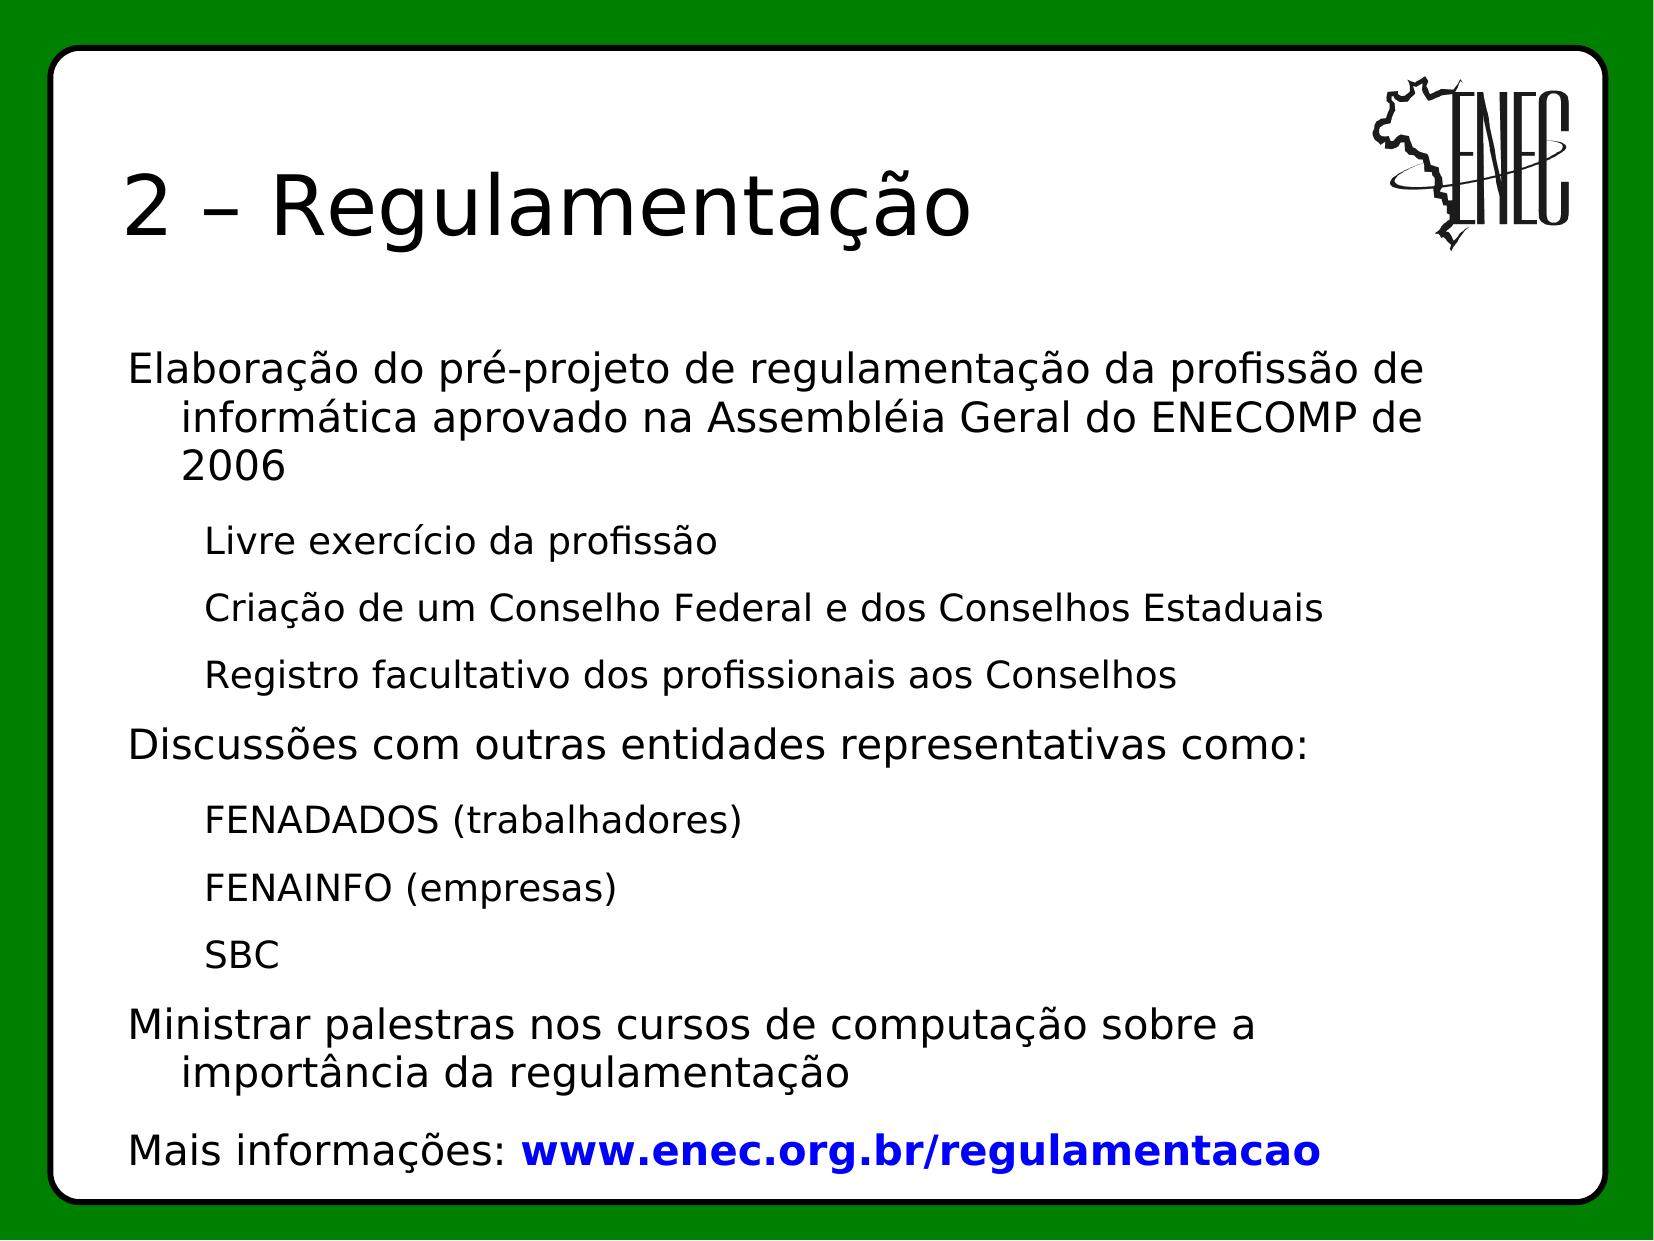

# 2 – Regulamentação
Elaboração do pré-projeto de regulamentação da profissão de informática aprovado na Assembléia Geral do ENECOMP de 2006
Livre exercício da profissão
Criação de um Conselho Federal e dos Conselhos Estaduais
Registro facultativo dos profissionais aos Conselhos
Discussões com outras entidades representativas como:
FENADADOS (trabalhadores)
FENAINFO (empresas)
SBC
Ministrar palestras nos cursos de computação sobre a importância da regulamentação
Mais informações: www.enec.org.br/regulamentacao